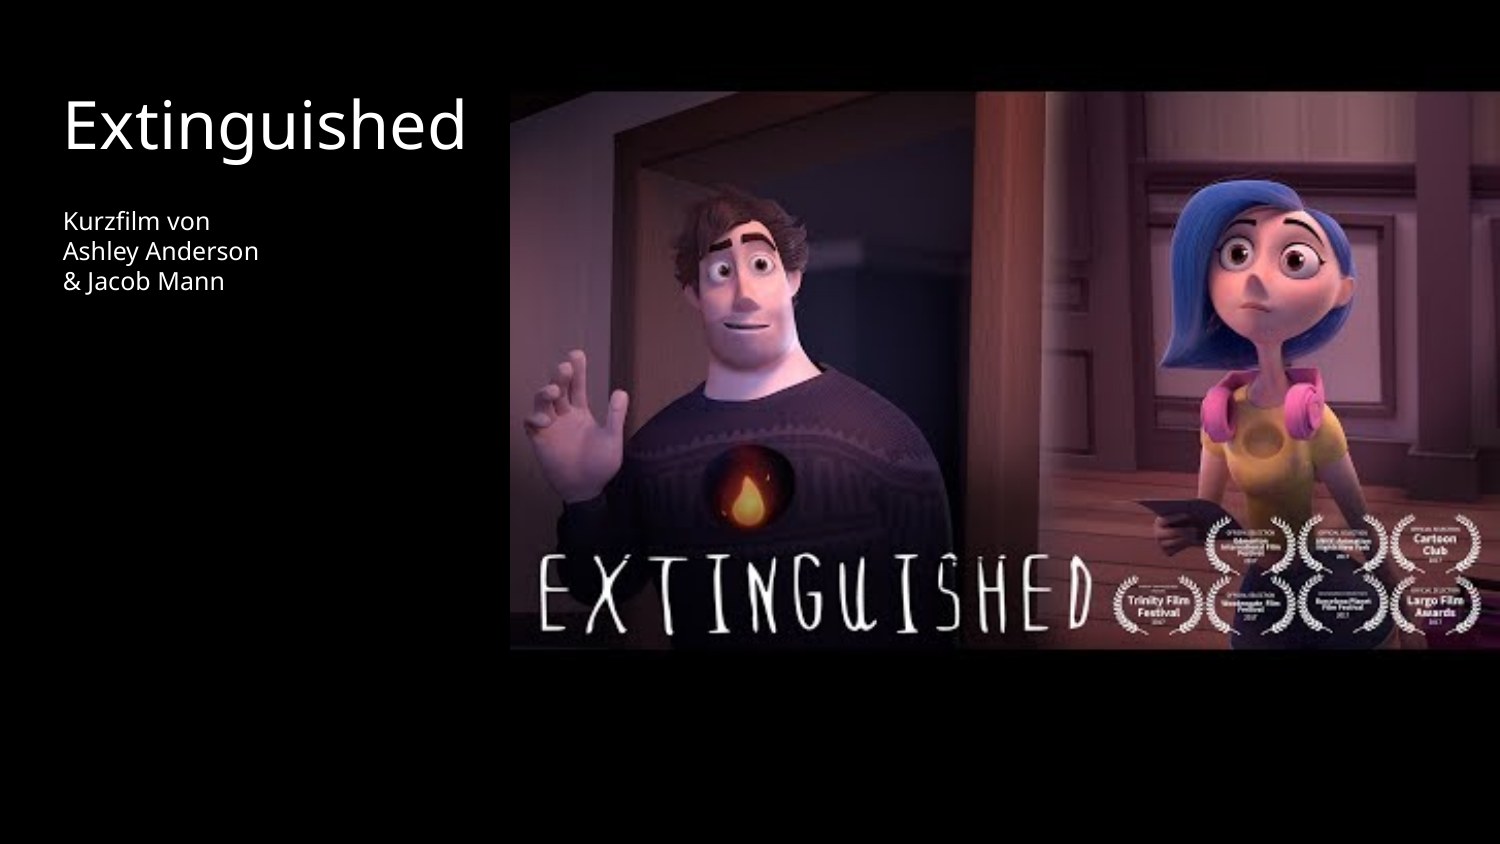

Extinguished
Kurzfilm von
Ashley Anderson
& Jacob Mann